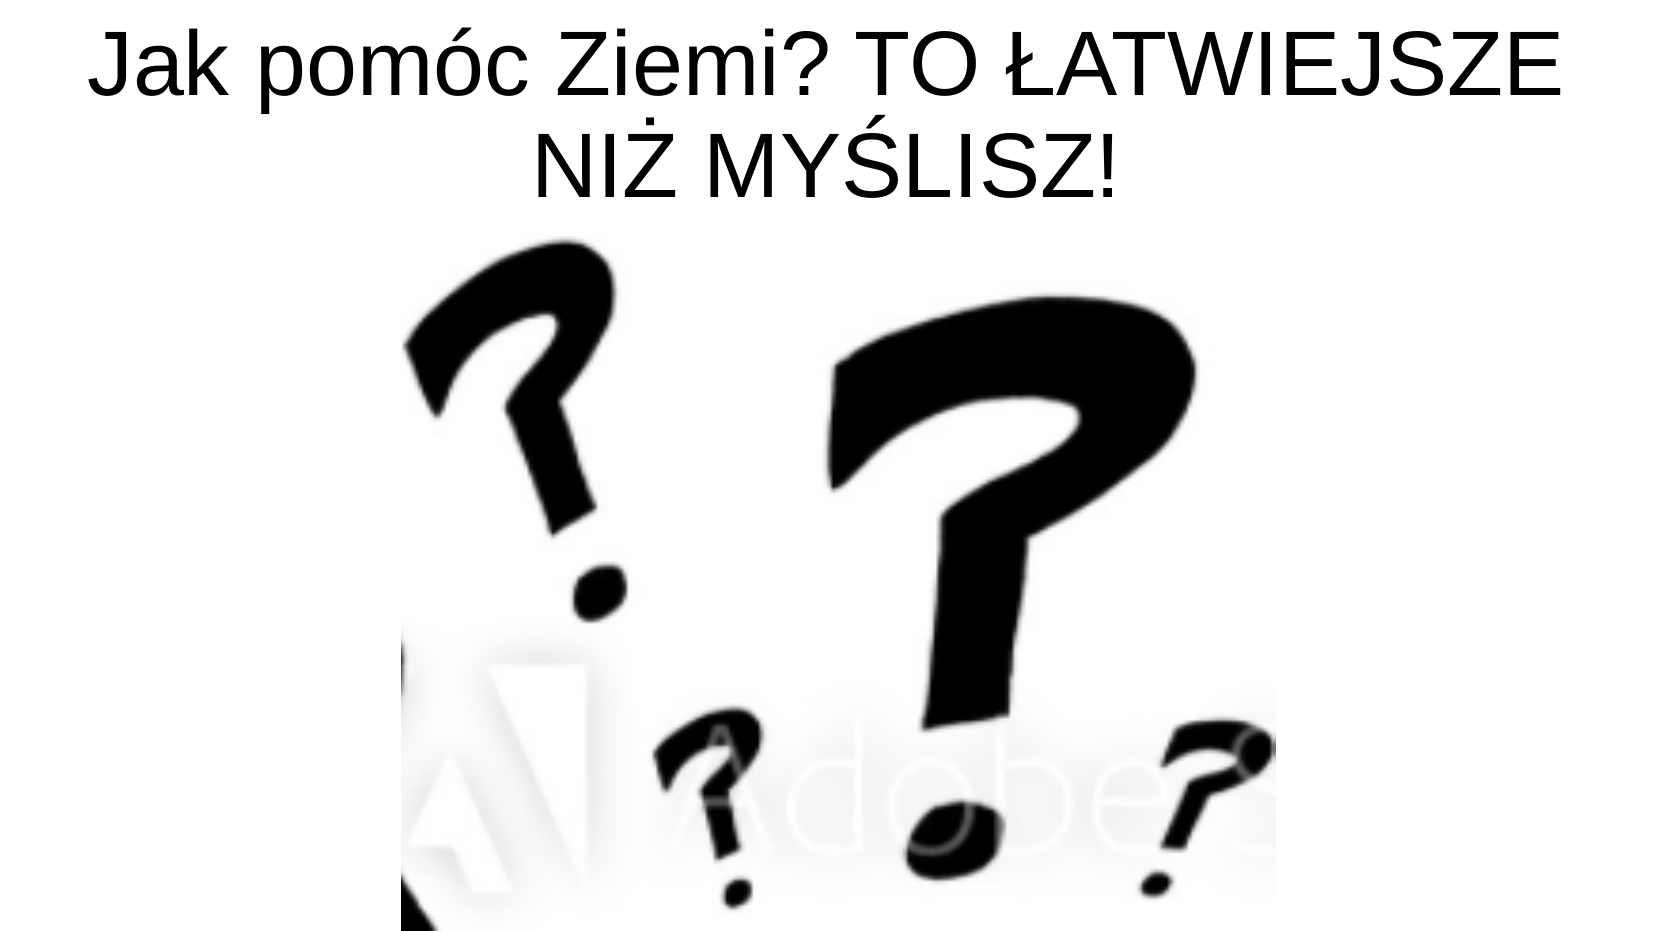

# Jak pomóc Ziemi? TO ŁATWIEJSZE NIŻ MYŚLISZ!